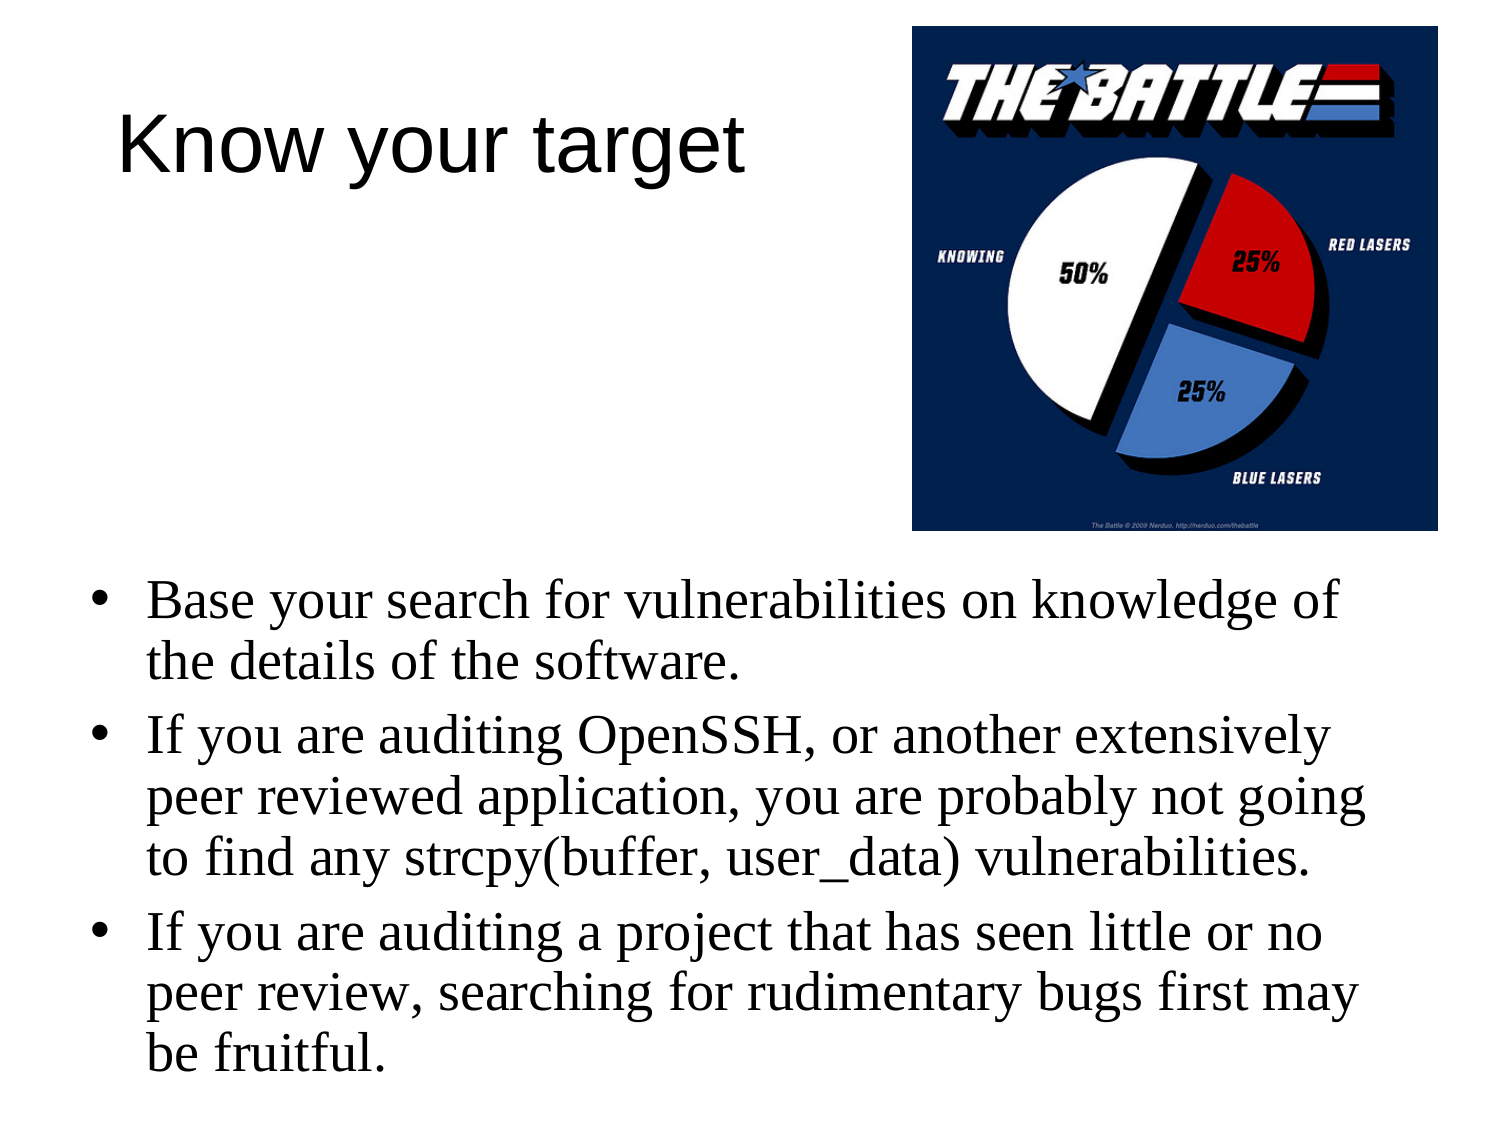

# Know your target
Base your search for vulnerabilities on knowledge of the details of the software.
If you are auditing OpenSSH, or another extensively peer reviewed application, you are probably not going to find any strcpy(buffer, user_data) vulnerabilities.
If you are auditing a project that has seen little or no peer review, searching for rudimentary bugs first may be fruitful.